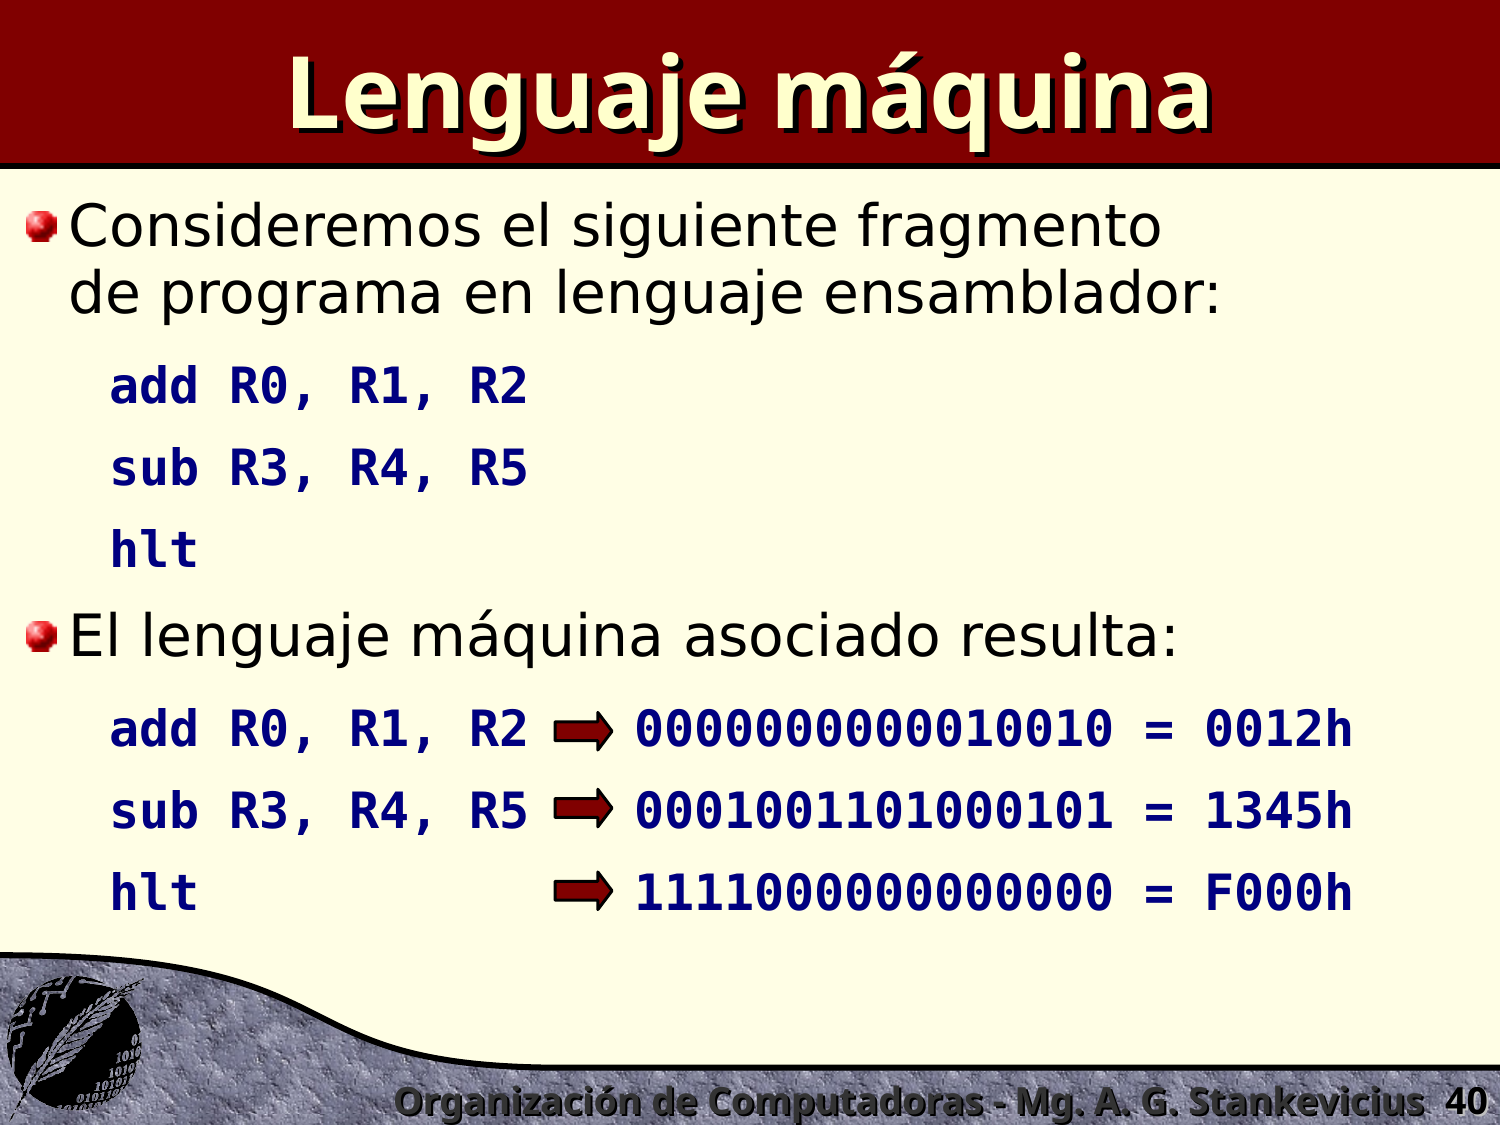

# Lenguaje máquina
Consideremos el siguiente fragmento
de programa en lenguaje ensamblador:
add R0, R1, R2
sub R3, R4, R5
hlt
El lenguaje máquina asociado resulta:
add R0, R1, R2		0000000000010010 = 0012h
sub R3, R4, R5		0001001101000101 = 1345h
hlt						1111000000000000 = F000h
40